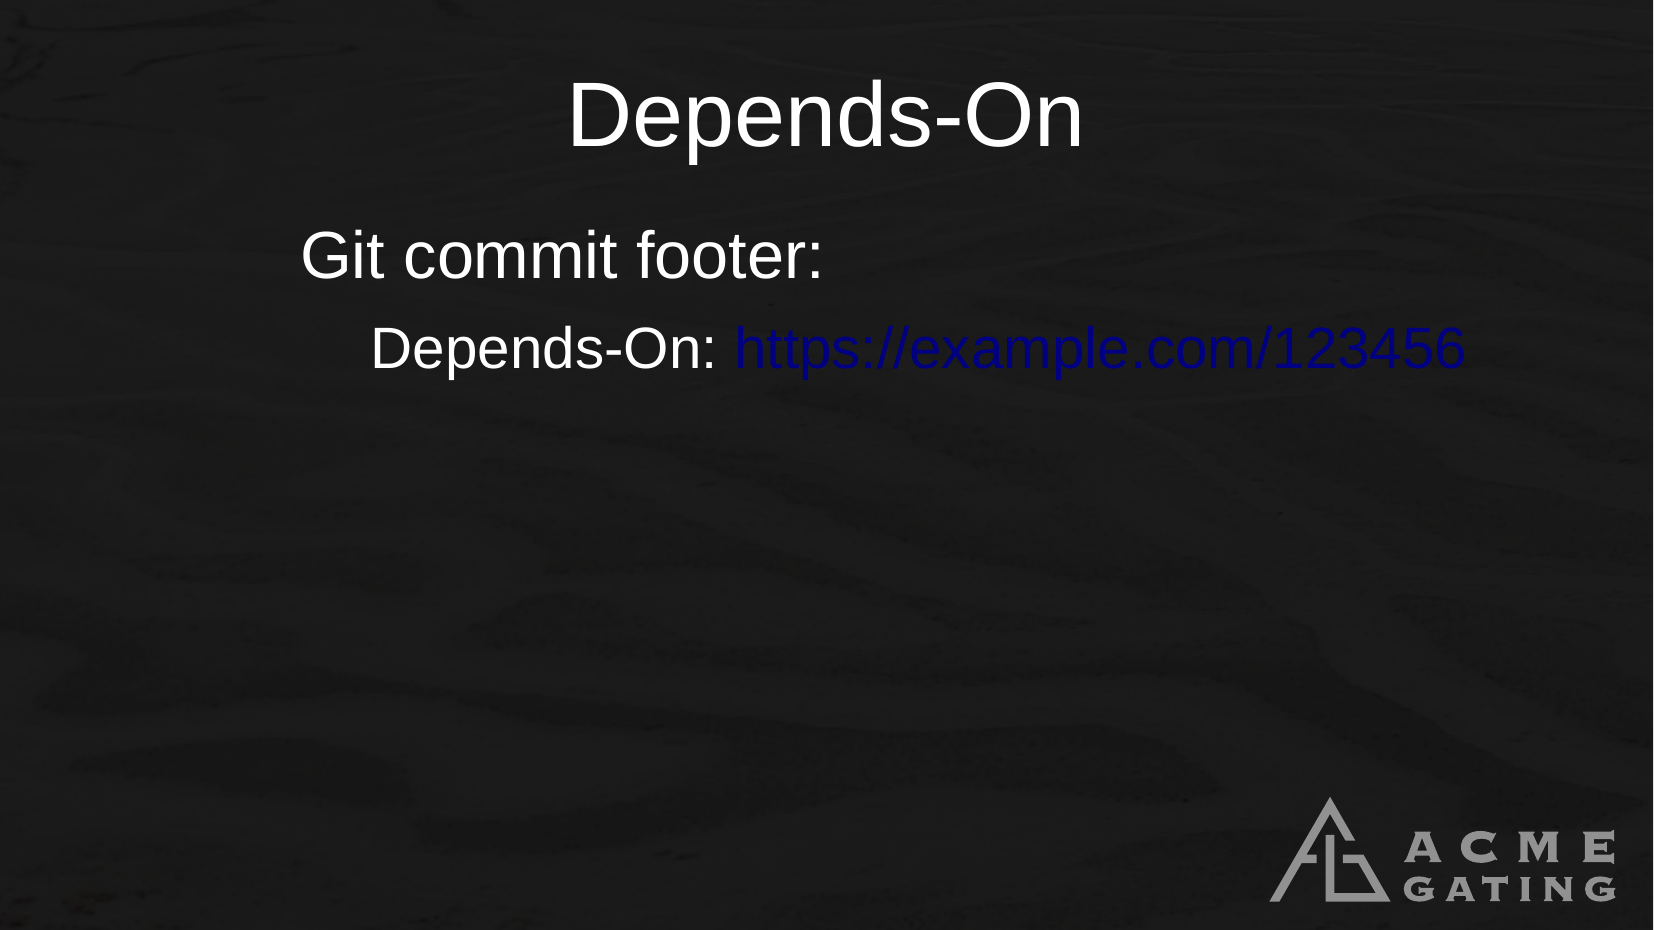

# Depends-On
Git commit footer:
Depends-On: https://example.com/123456